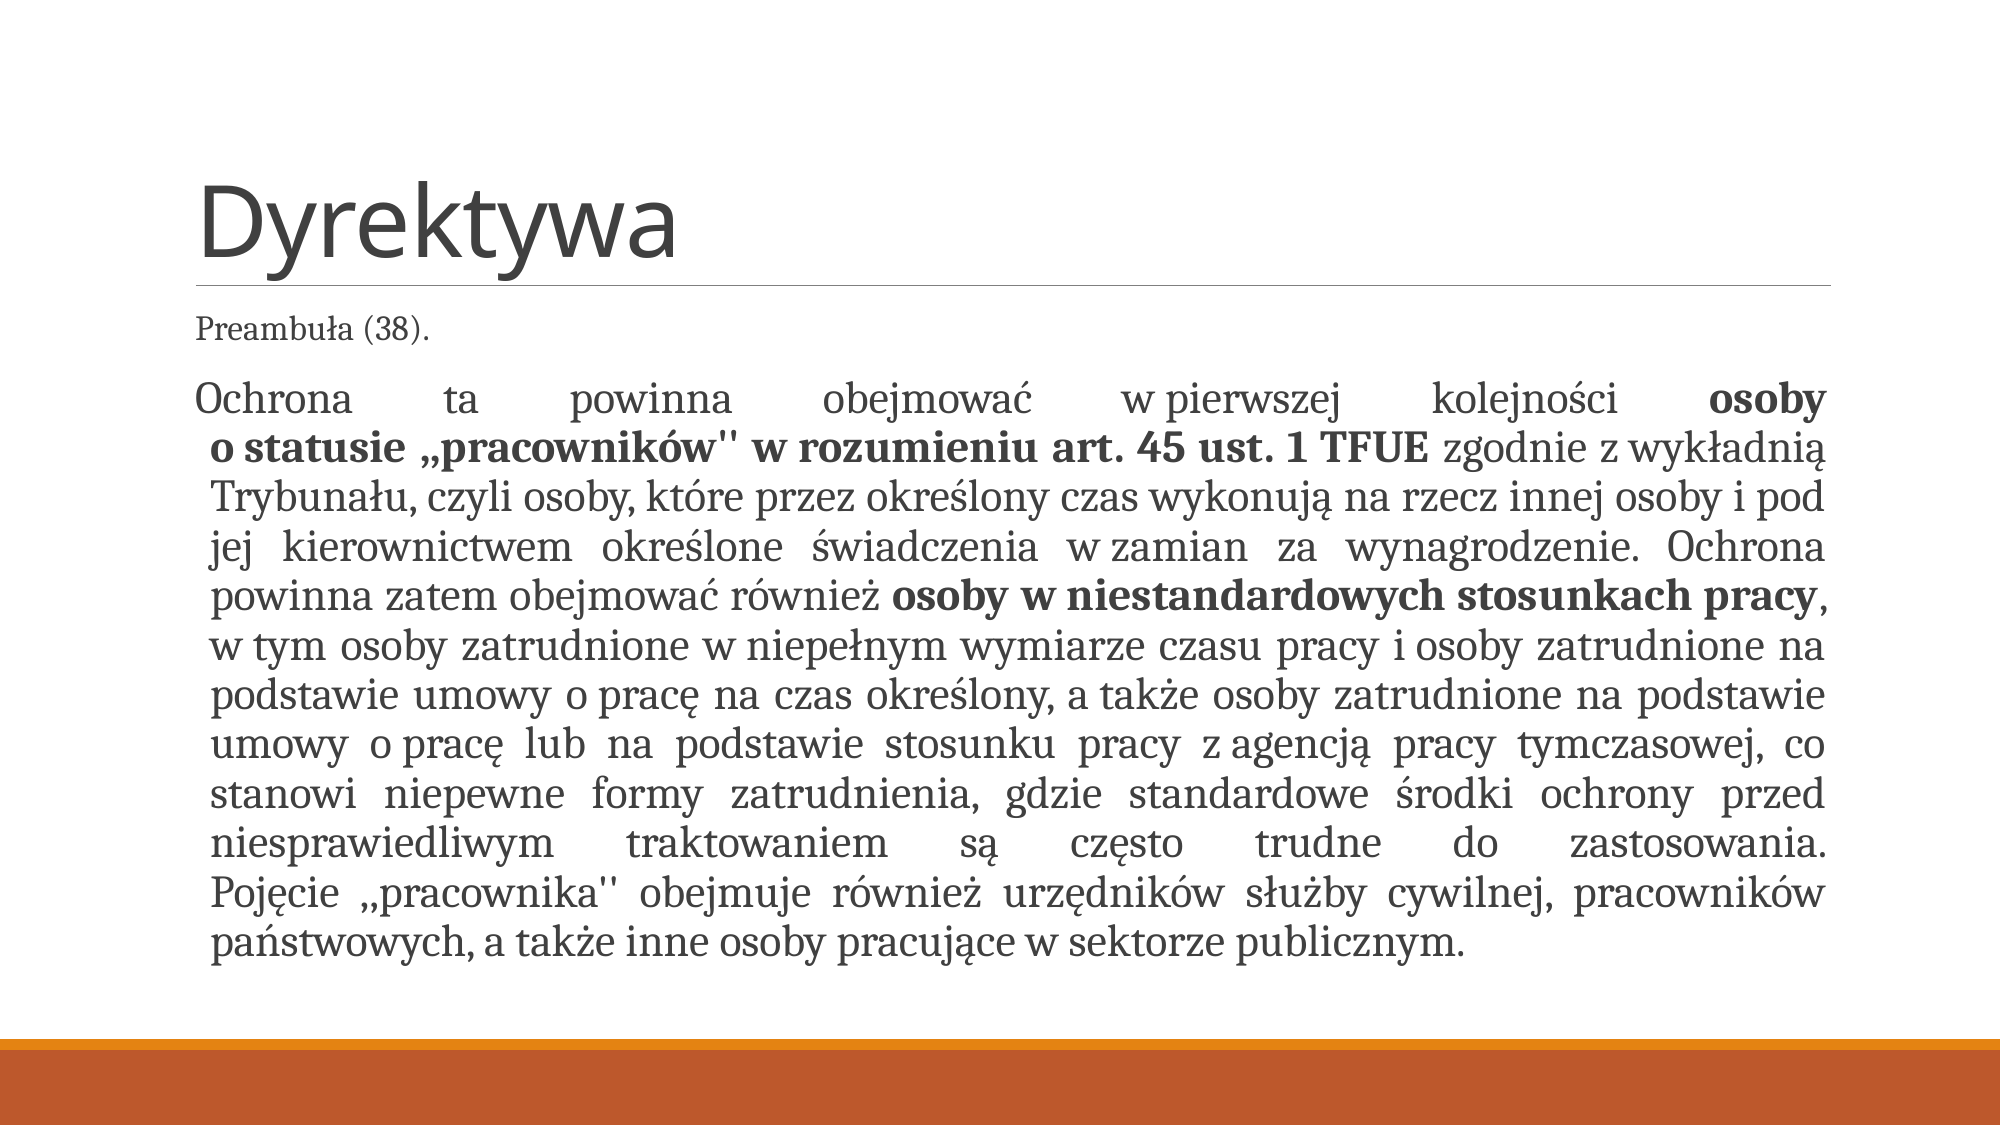

# Dyrektywa
Preambuła (38).
Ochrona ta powinna obejmować w pierwszej kolejności osoby o statusie ,,pracowników'' w rozumieniu art. 45 ust. 1 TFUE zgodnie z wykładnią Trybunału, czyli osoby, które przez określony czas wykonują na rzecz innej osoby i pod jej kierownictwem określone świadczenia w zamian za wynagrodzenie. Ochrona powinna zatem obejmować również osoby w niestandardowych stosunkach pracy, w tym osoby zatrudnione w niepełnym wymiarze czasu pracy i osoby zatrudnione na podstawie umowy o pracę na czas określony, a także osoby zatrudnione na podstawie umowy o pracę lub na podstawie stosunku pracy z agencją pracy tymczasowej, co stanowi niepewne formy zatrudnienia, gdzie standardowe środki ochrony przed niesprawiedliwym traktowaniem są często trudne do zastosowania. Pojęcie ,,pracownika'' obejmuje również urzędników służby cywilnej, pracowników państwowych, a także inne osoby pracujące w sektorze publicznym.